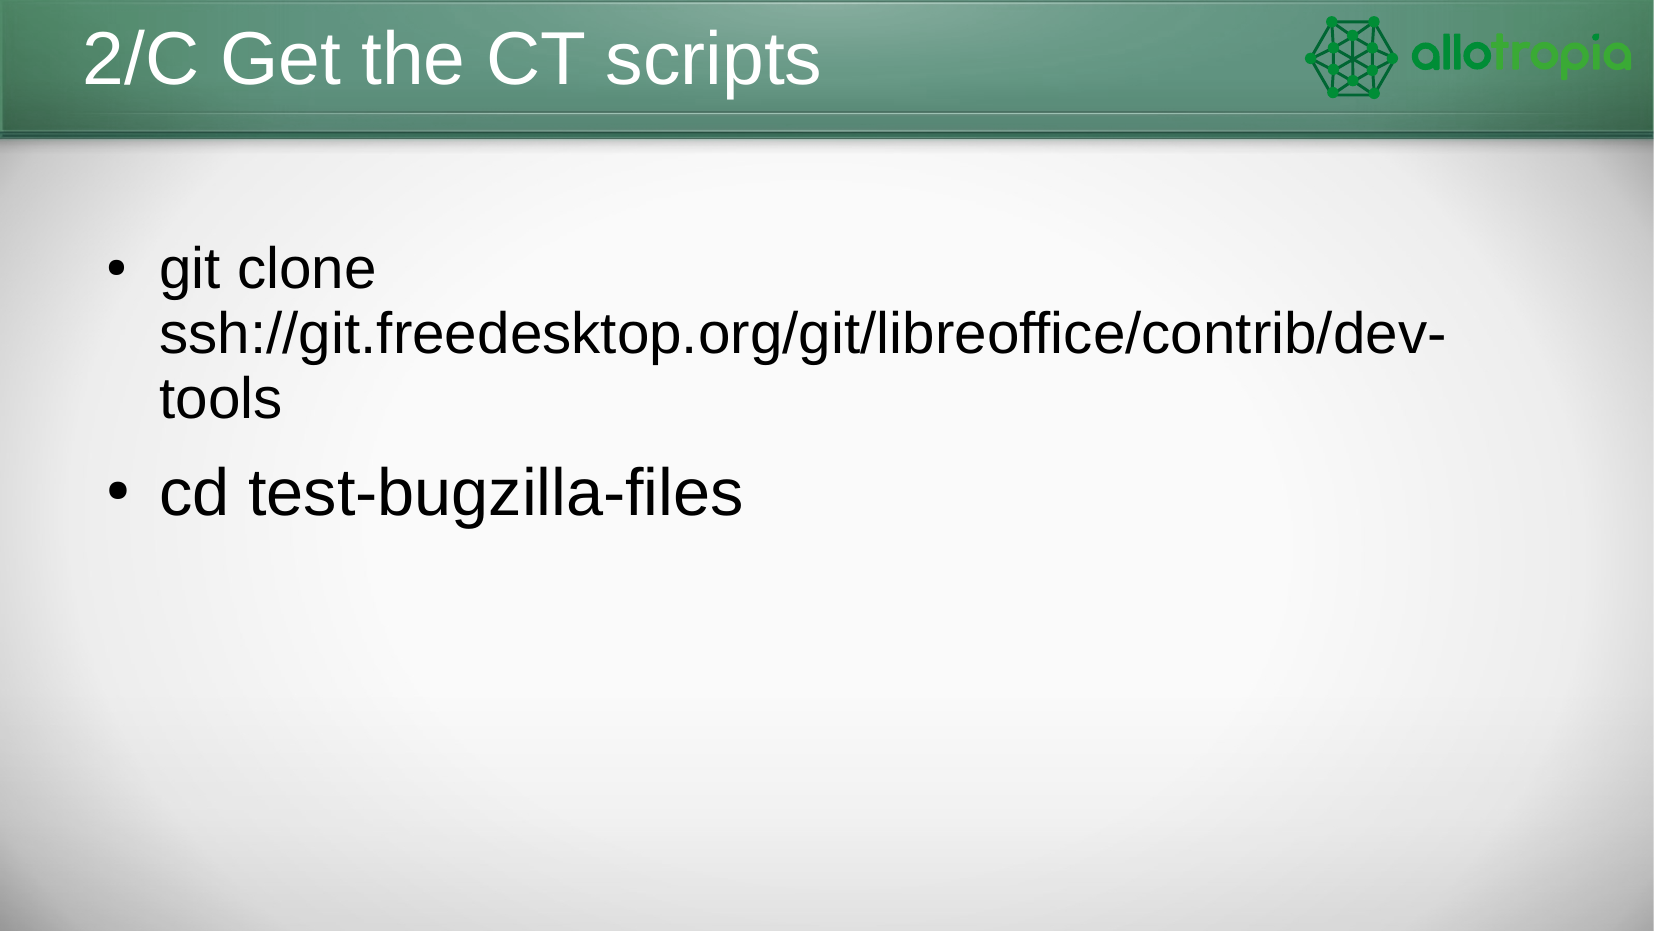

# 2/C Get the CT scripts
git clone ssh://git.freedesktop.org/git/libreoffice/contrib/dev-tools
cd test-bugzilla-files